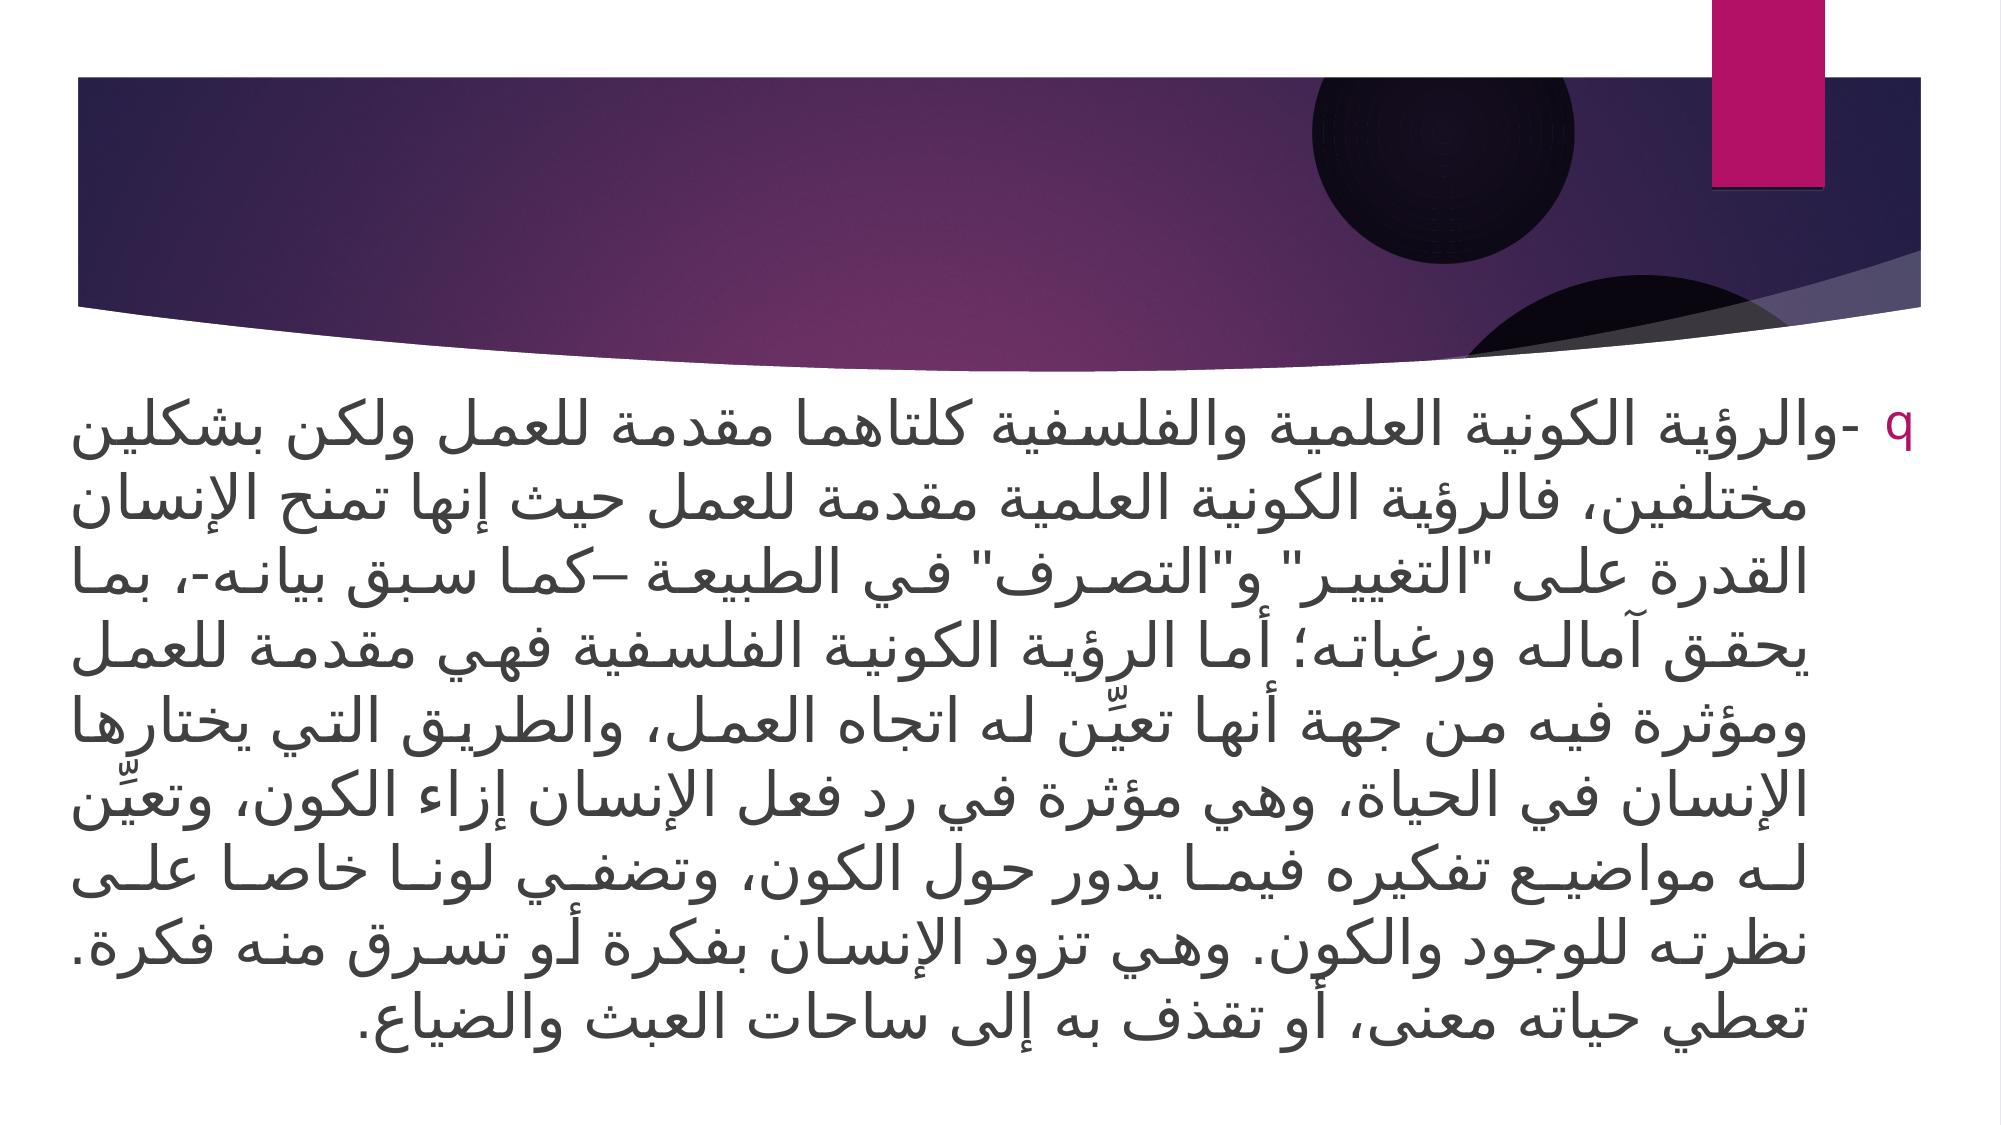

# -والرؤية الكونية العلمية والفلسفية كلتاهما مقدمة للعمل ولكن بشكلين مختلفين، فالرؤية الكونية العلمية مقدمة للعمل حيث إنها تمنح الإنسان القدرة على "التغيير" و"التصرف" في الطبيعة –كما سبق بيانه-، بما يحقق آماله ورغباته؛ أما الرؤية الكونية الفلسفية فهي مقدمة للعمل ومؤثرة فيه من جهة أنها تعيِّن له اتجاه العمل، والطريق التي يختارها الإنسان في الحياة، وهي مؤثرة في رد فعل الإنسان إزاء الكون، وتعيِّن له مواضيع تفكيره فيما يدور حول الكون، وتضفي لونا خاصا على نظرته للوجود والكون. وهي تزود الإنسان بفكرة أو تسرق منه فكرة. تعطي حياته معنى، أو تقذف به إلى ساحات العبث والضياع.